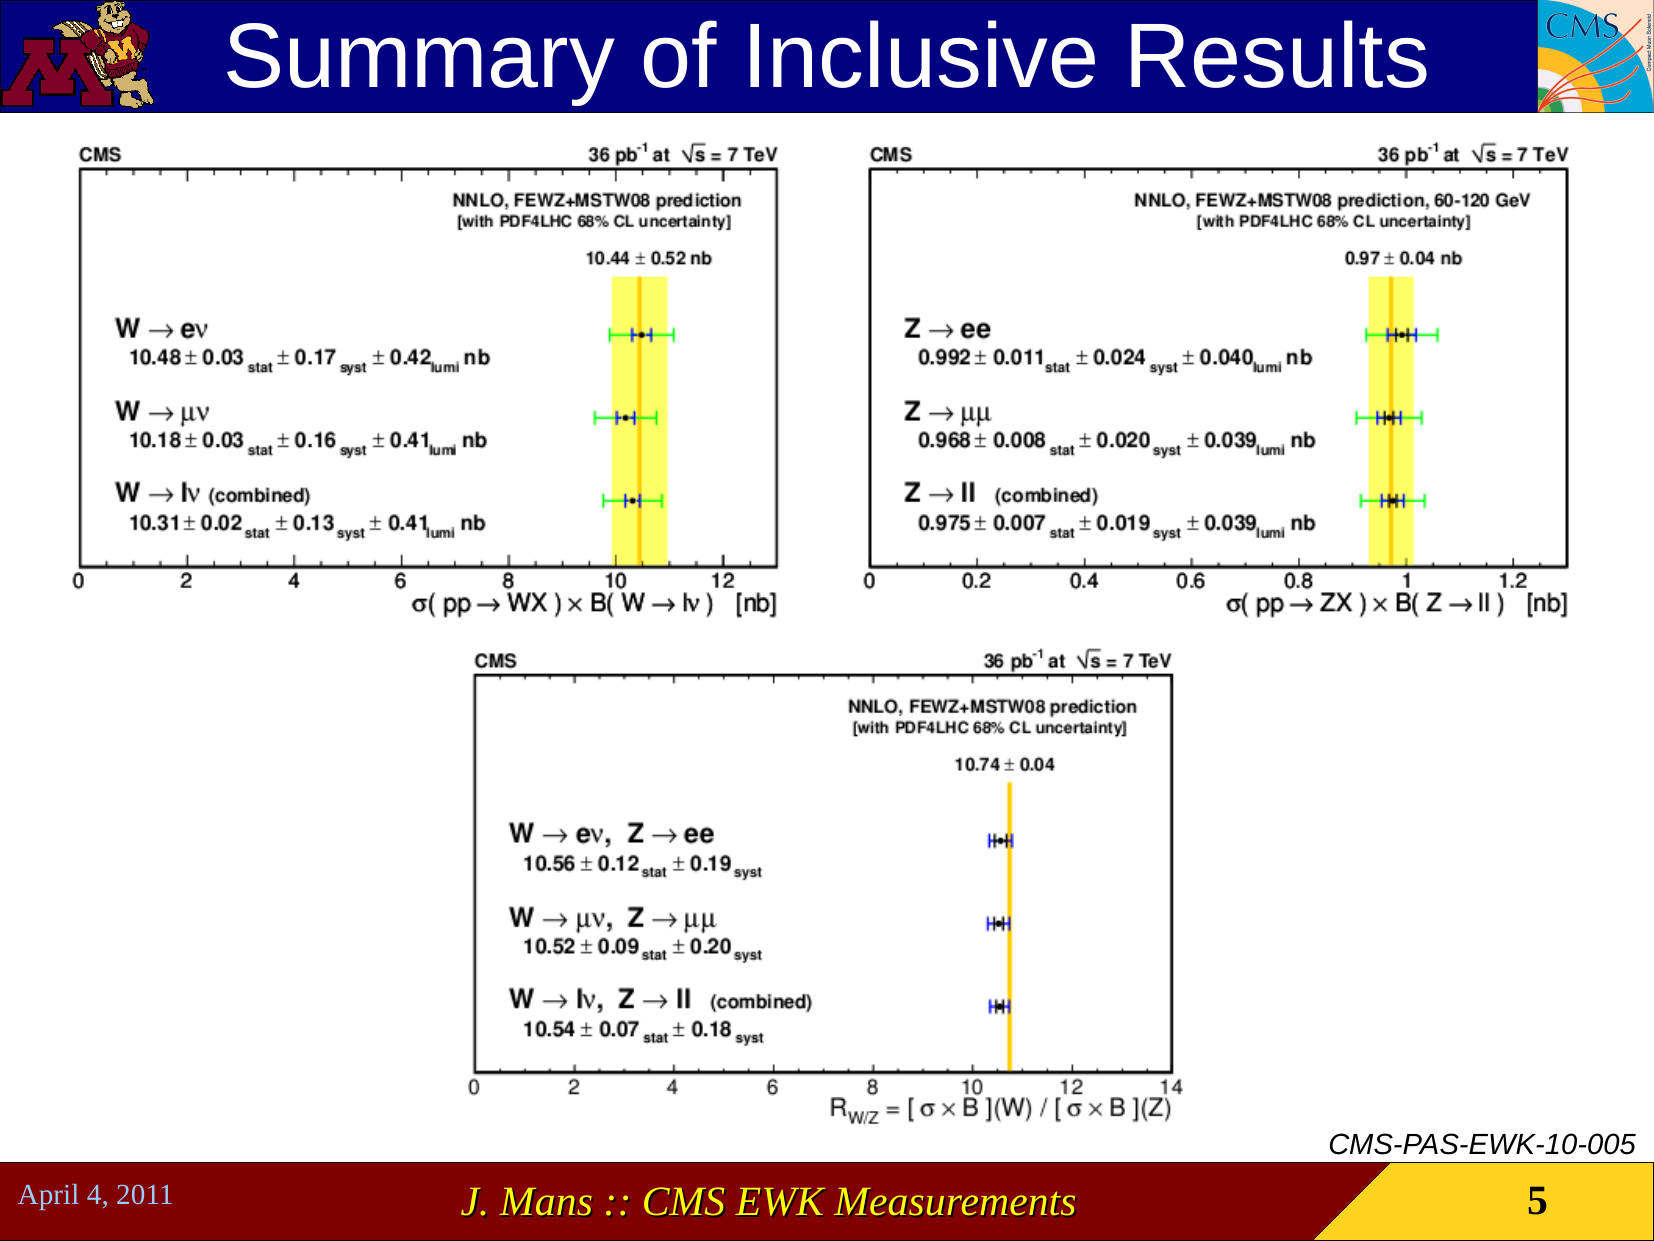

# Summary of Inclusive Results
CMS-PAS-EWK-10-005
J. Mans :: CMS EWK Measurements
5
April 4, 2011